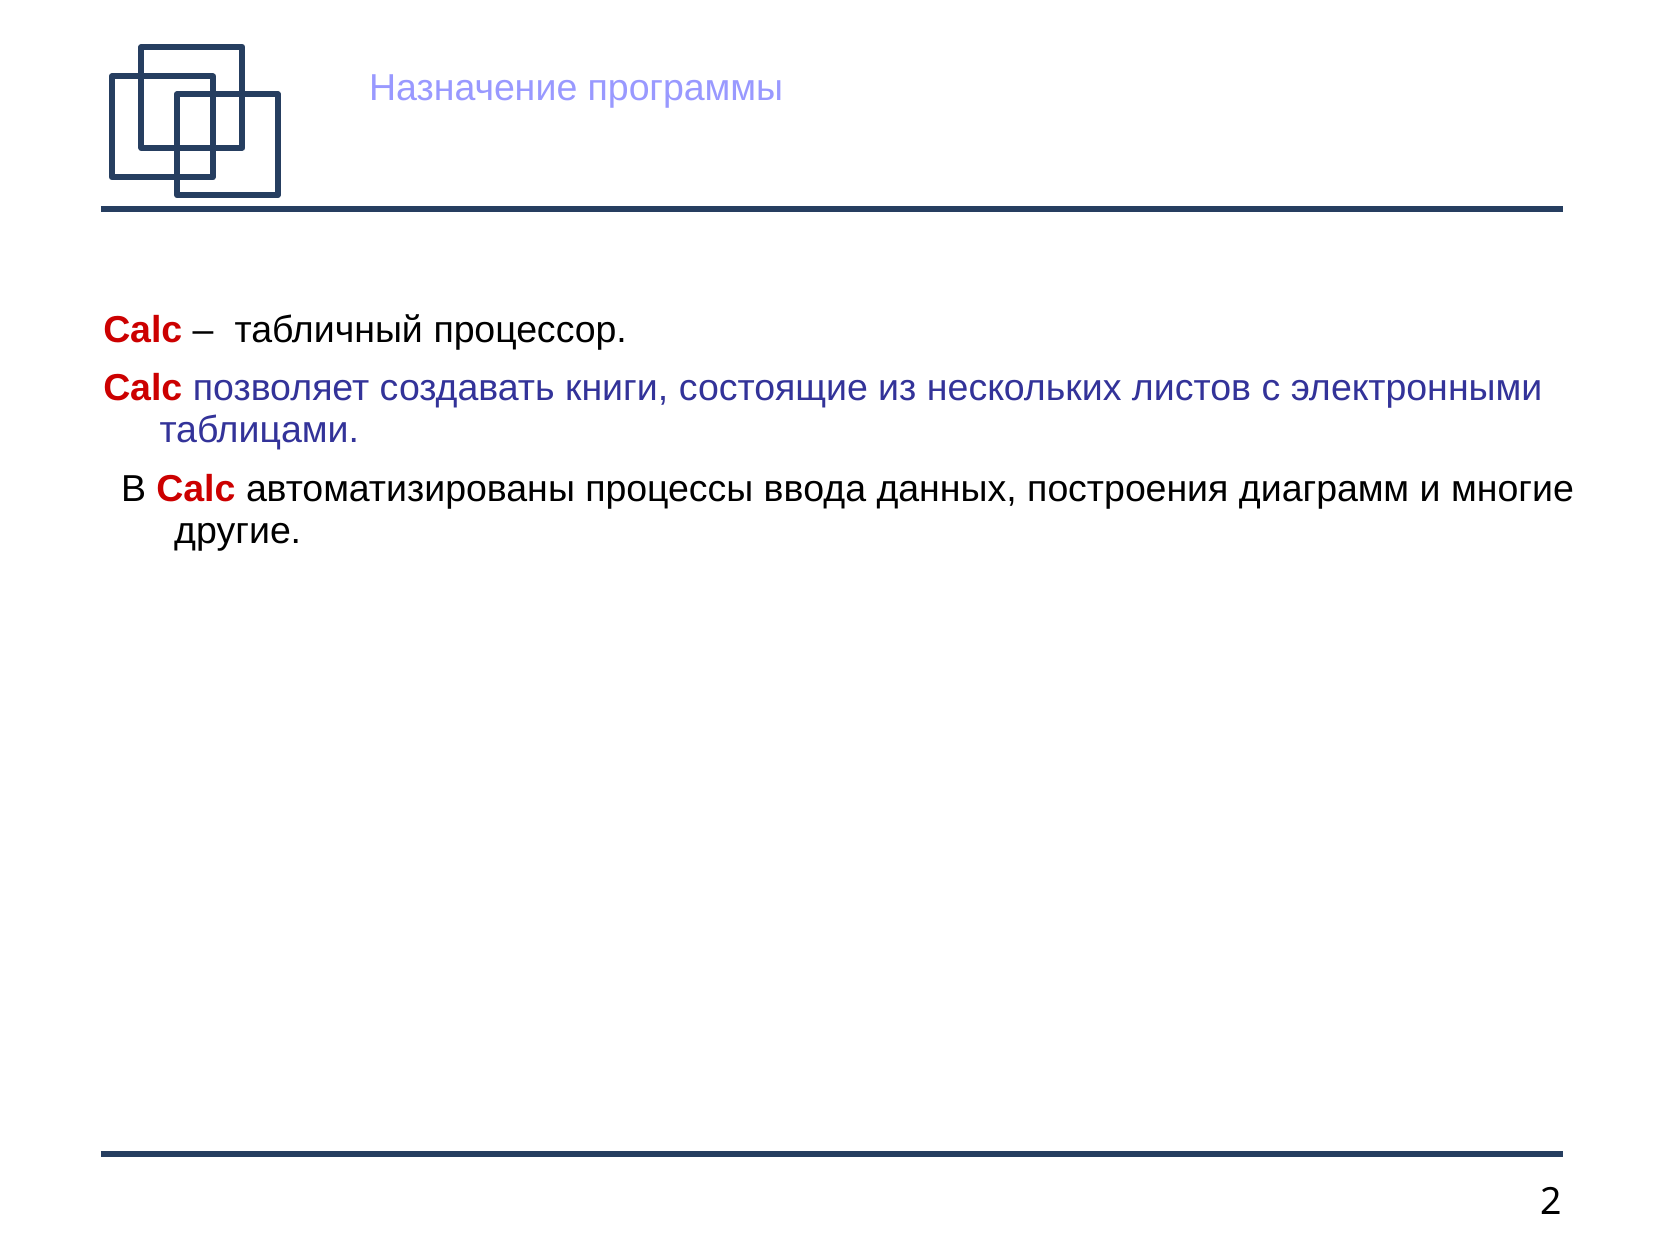

Назначение программы
Calc – табличный процессор.
Calc позволяет создавать книги, состоящие из нескольких листов с электронными таблицами.
В Calc автоматизированы процессы ввода данных, построения диаграмм и многие другие.